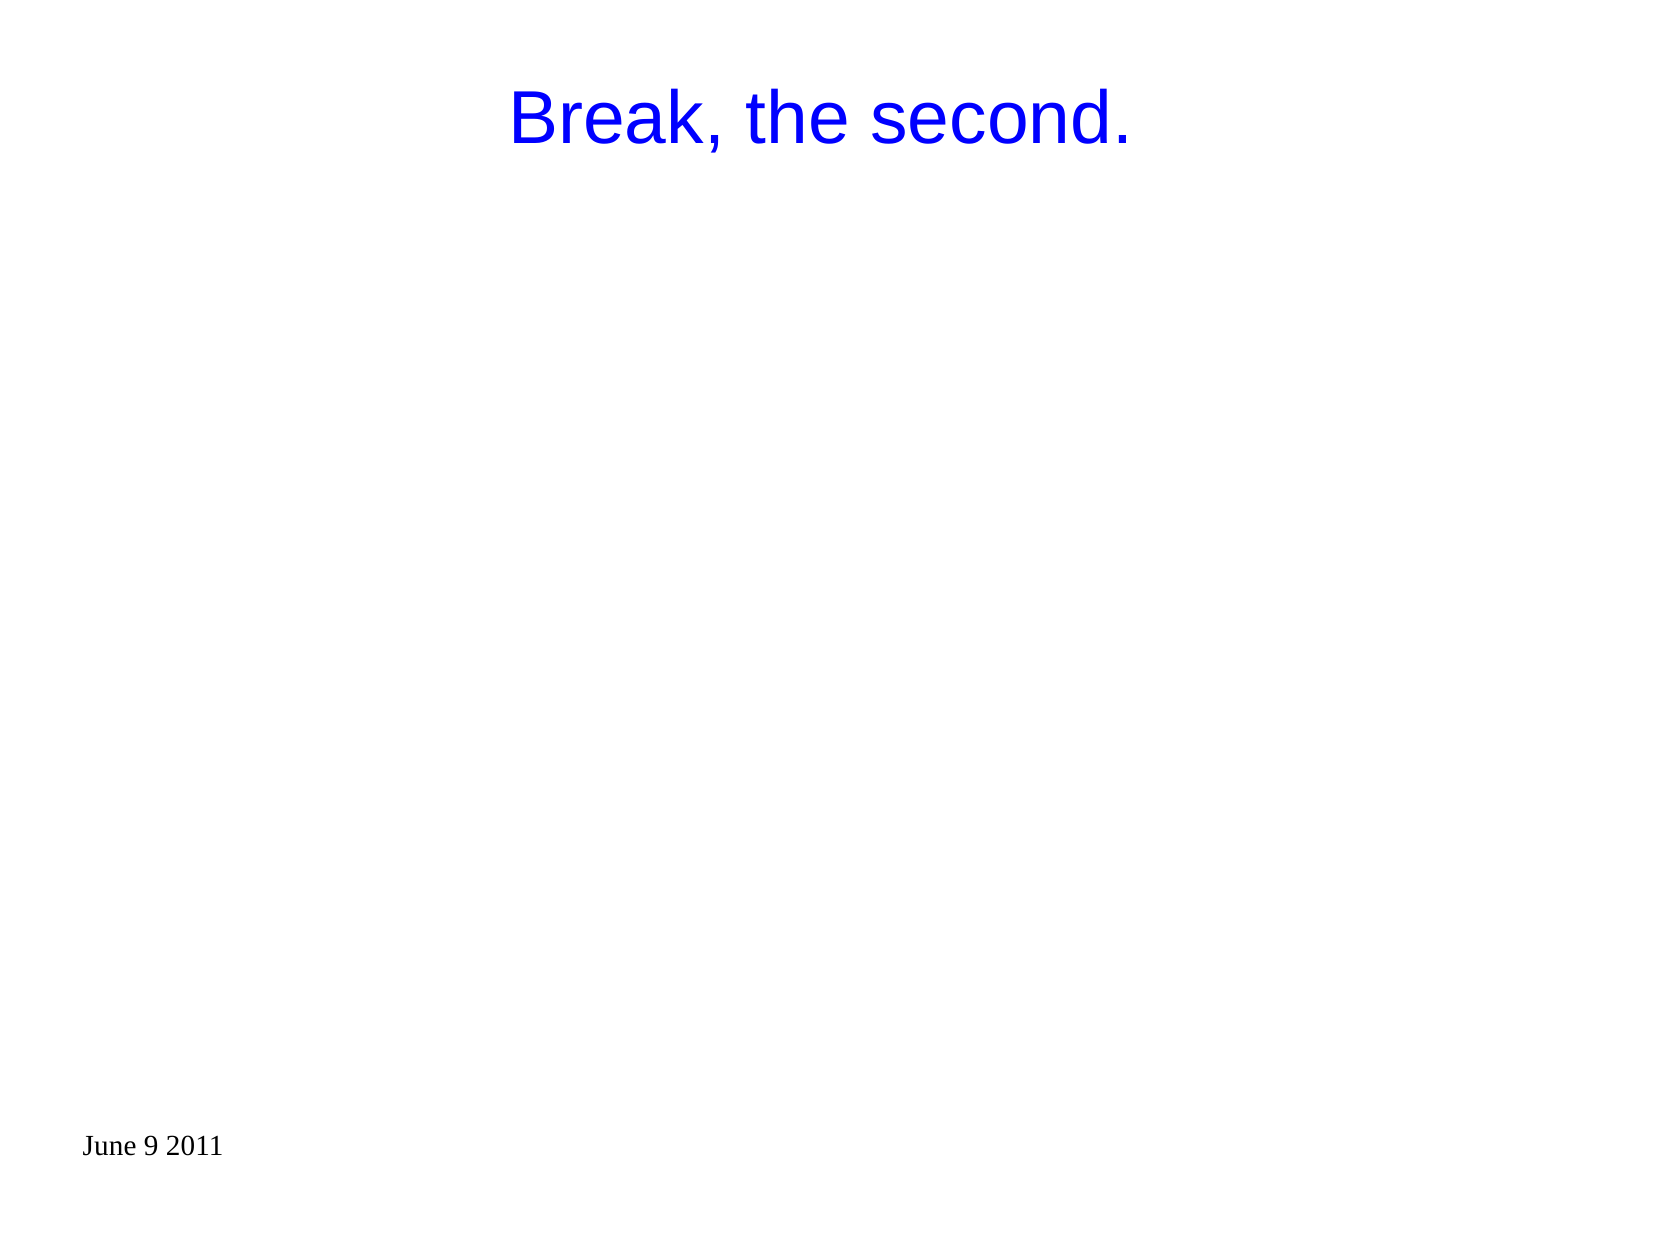

# Break, the second.
June 9 2011